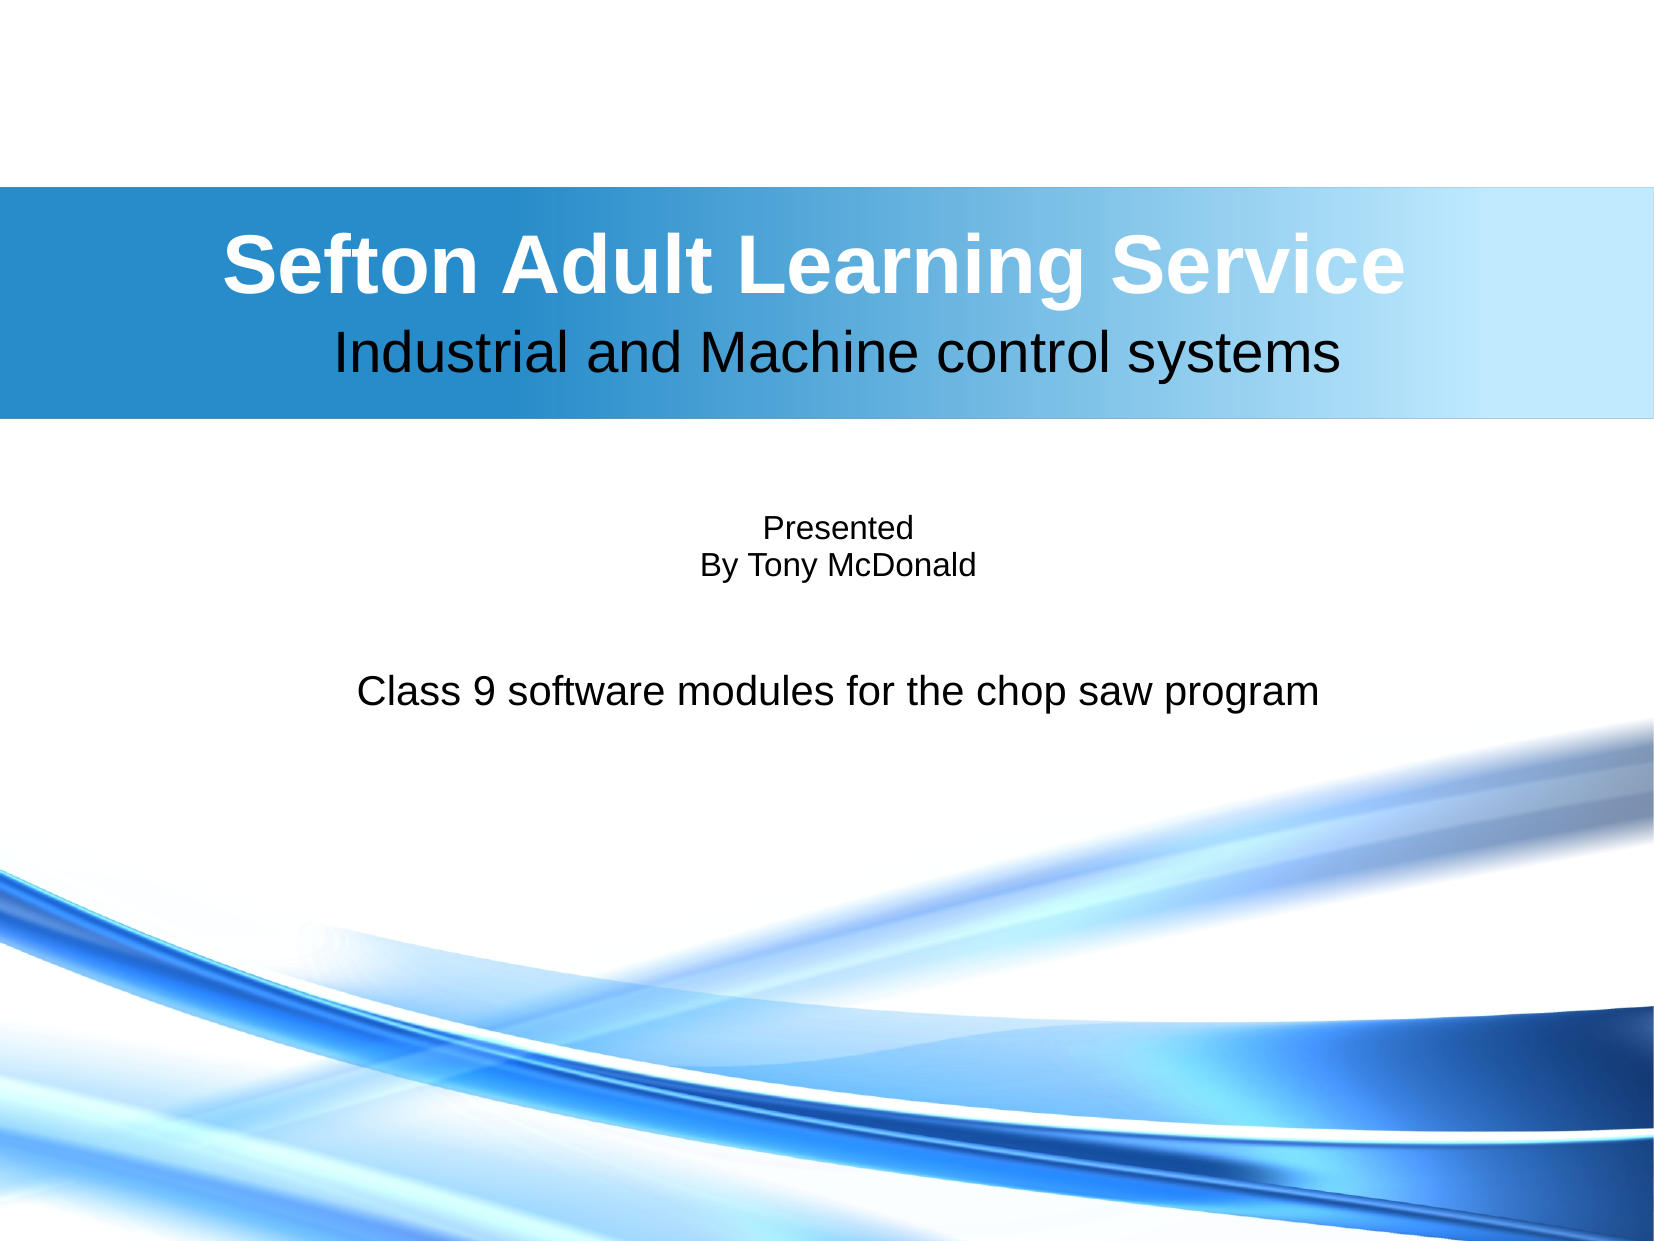

Sefton Adult Learning Service
Industrial and Machine control systems
Presented
By Tony McDonald
Class 9 software modules for the chop saw program